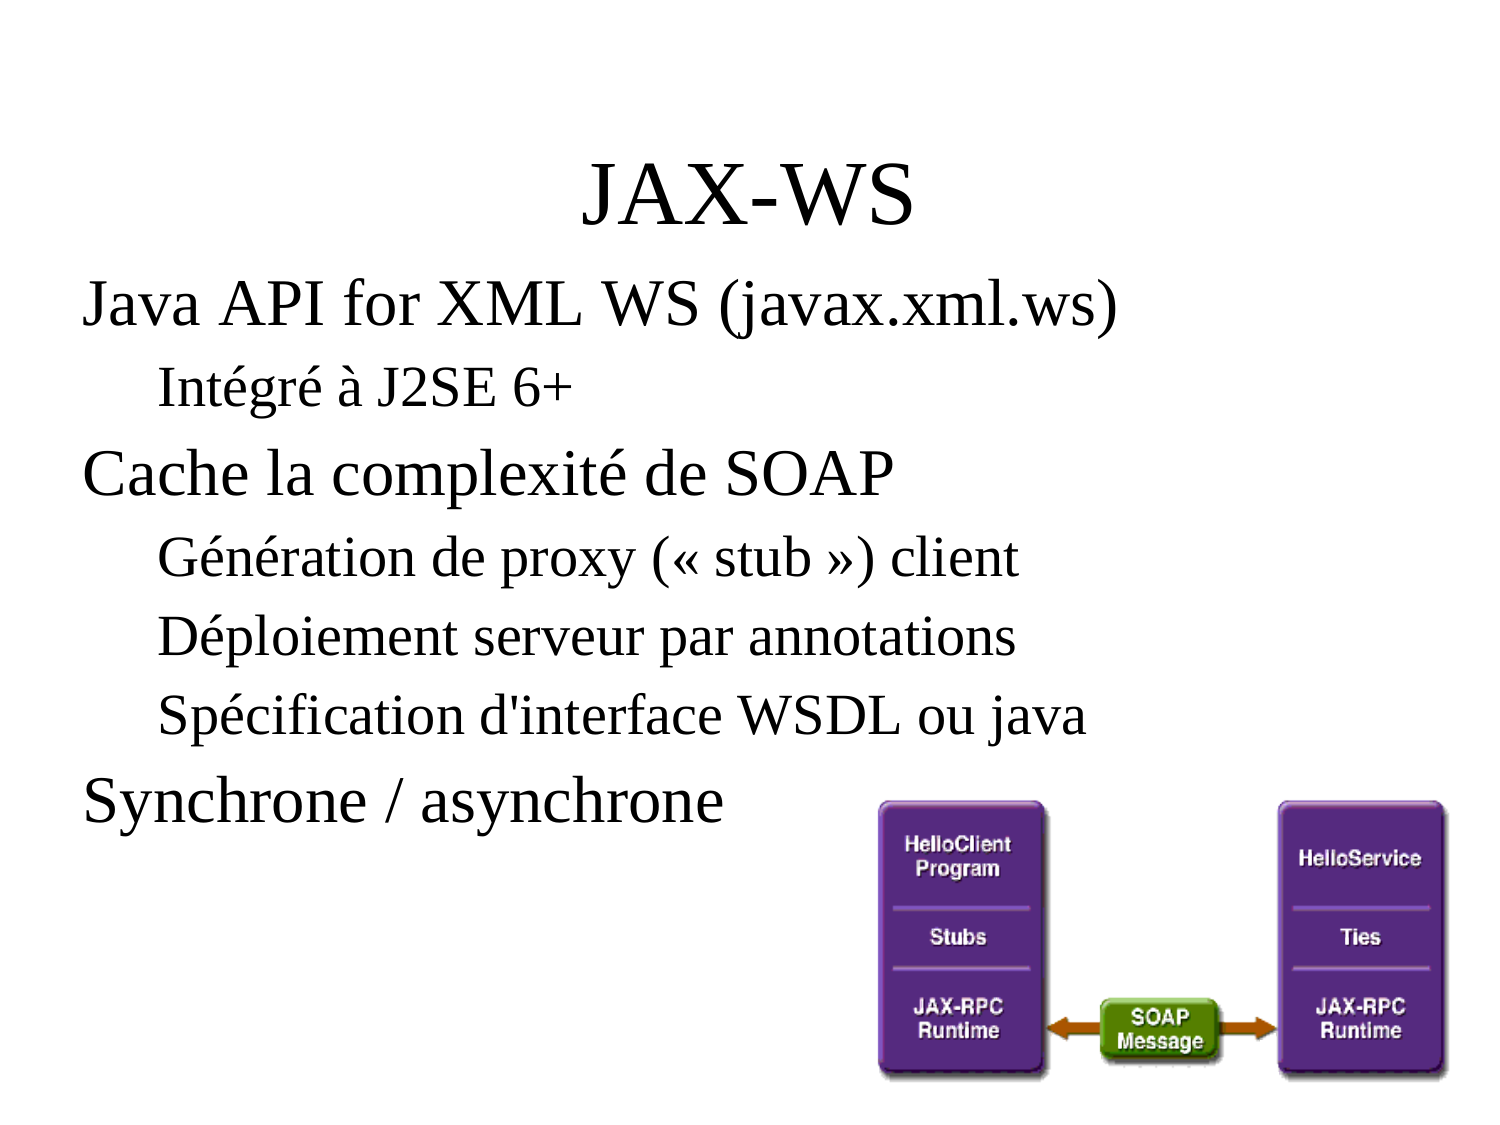

# JAX-WS
Java API for XML WS (javax.xml.ws)
Intégré à J2SE 6+
Cache la complexité de SOAP
Génération de proxy (« stub ») client
Déploiement serveur par annotations
Spécification d'interface WSDL ou java
Synchrone / asynchrone